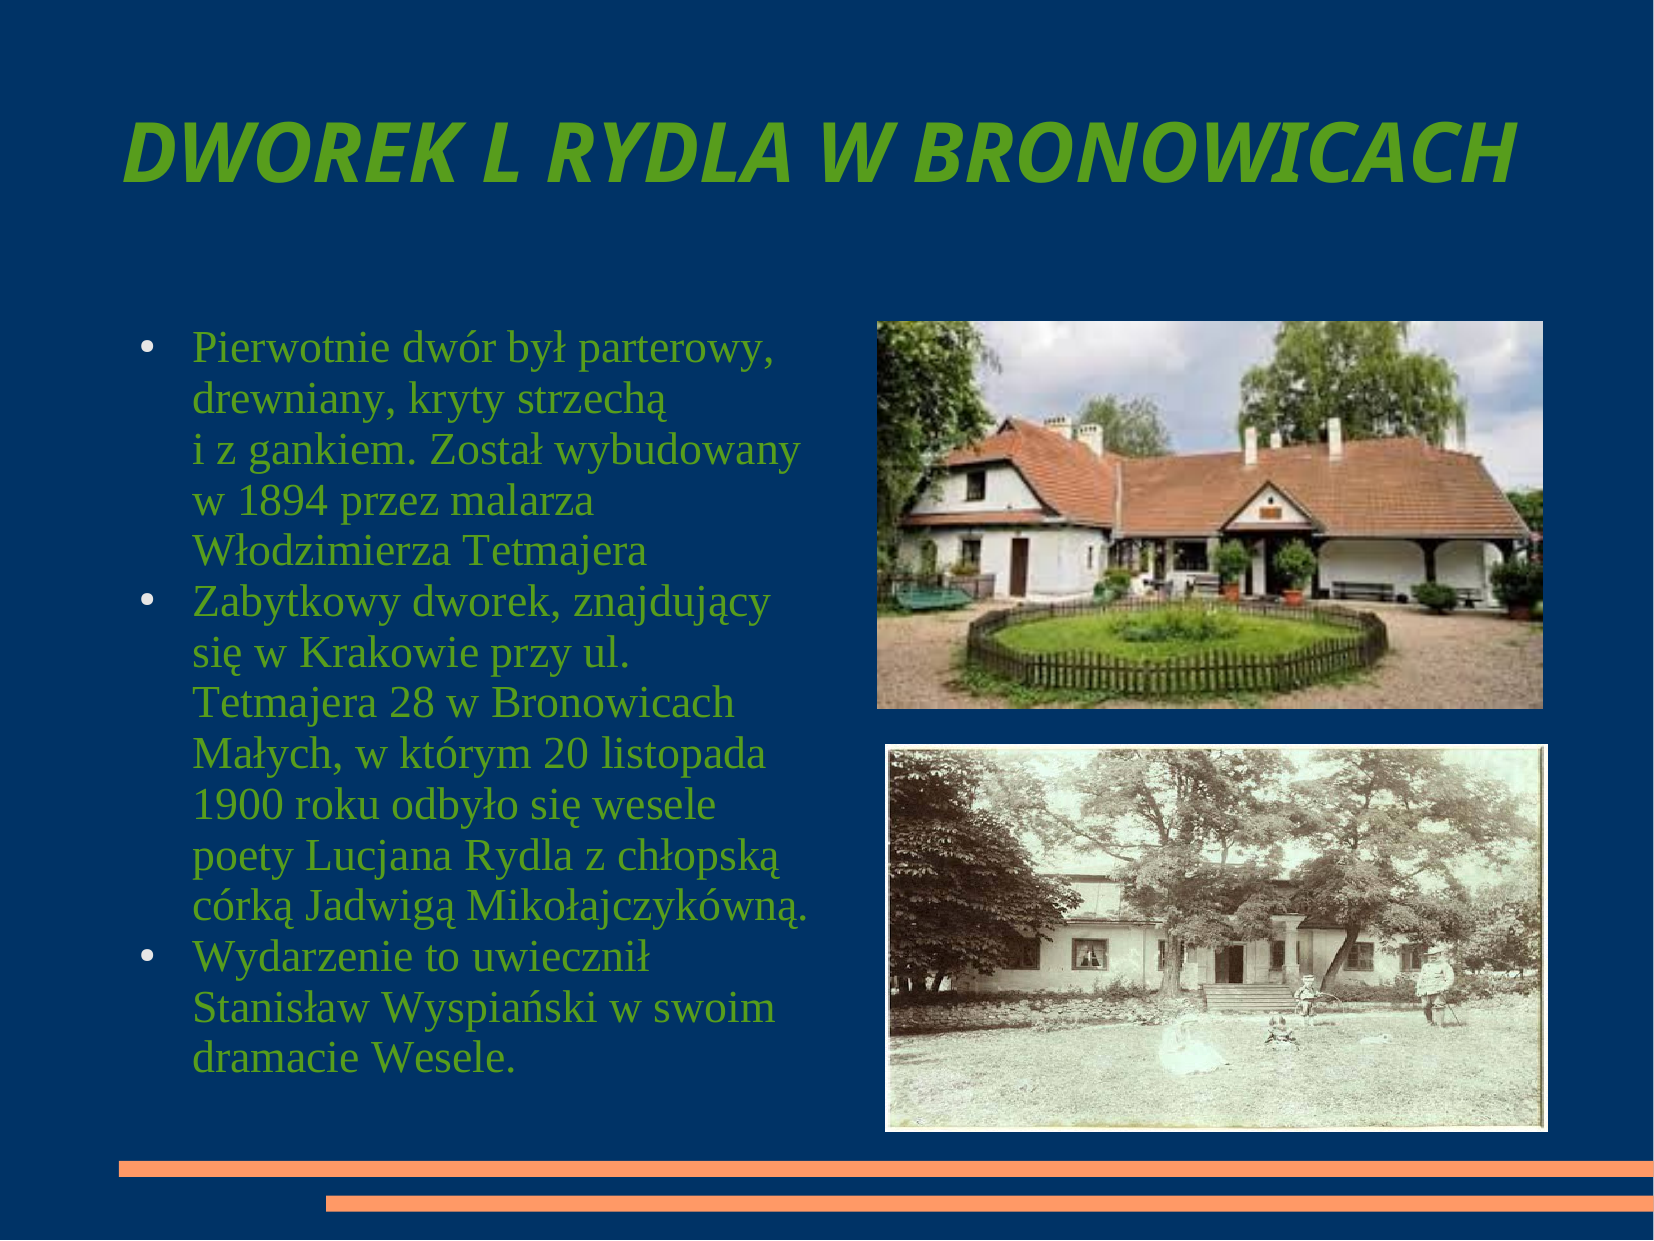

# DWOREK L RYDLA W BRONOWICACH
Pierwotnie dwór był parterowy, drewniany, kryty strzechą
i z gankiem. Został wybudowany w 1894 przez malarza Włodzimierza Tetmajera
Zabytkowy dworek, znajdujący się w Krakowie przy ul. Tetmajera 28 w Bronowicach Małych, w którym 20 listopada 1900 roku odbyło się wesele poety Lucjana Rydla z chłopską córką Jadwigą Mikołajczykówną.
Wydarzenie to uwiecznił Stanisław Wyspiański w swoim dramacie Wesele.